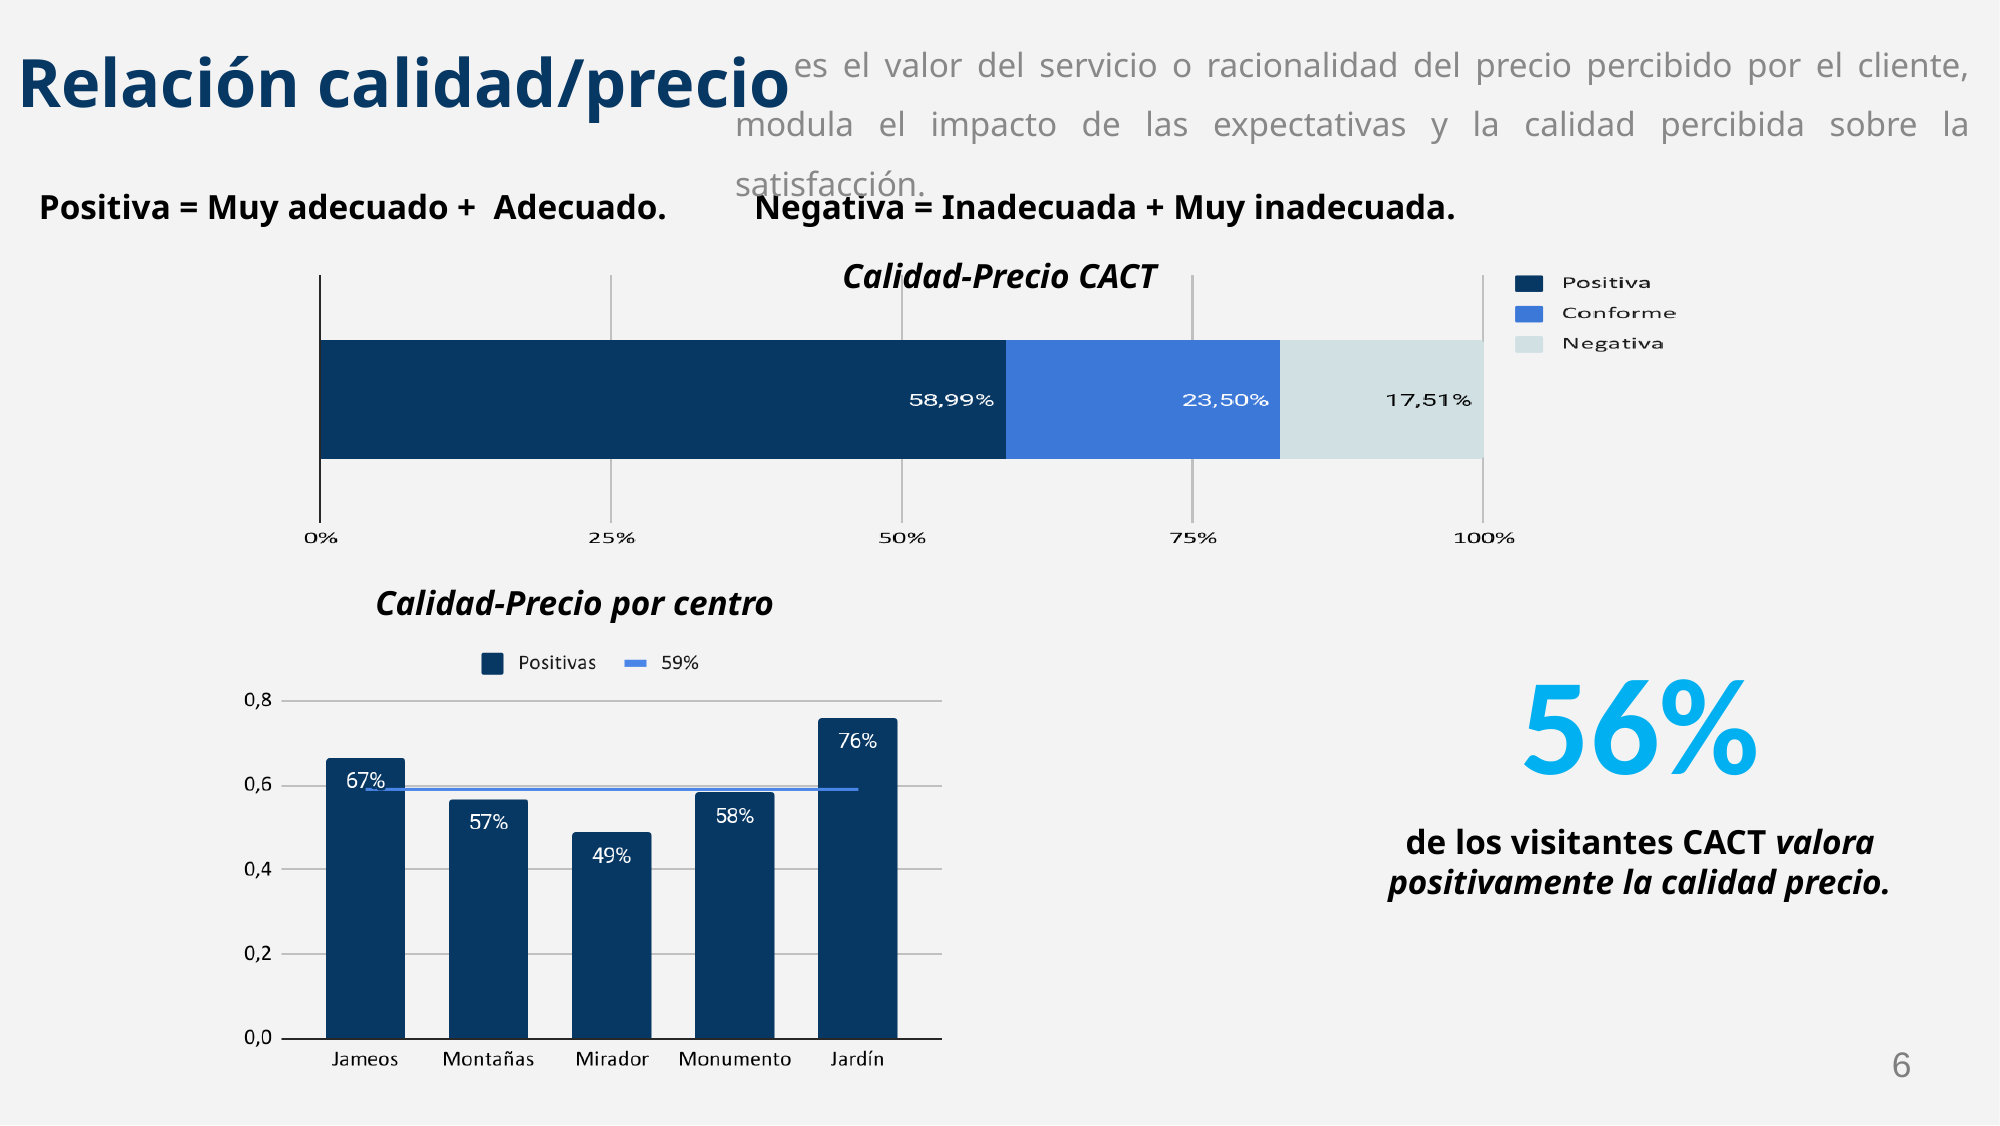

Relación calidad/precio
 es el valor del servicio o racionalidad del precio percibido por el cliente, modula el impacto de las expectativas y la calidad percibida sobre la satisfacción.
Positiva = Muy adecuado + Adecuado. Negativa = Inadecuada + Muy inadecuada.
Calidad-Precio CACT
Calidad-Precio por centro
56%
de los visitantes CACT valora positivamente la calidad precio.